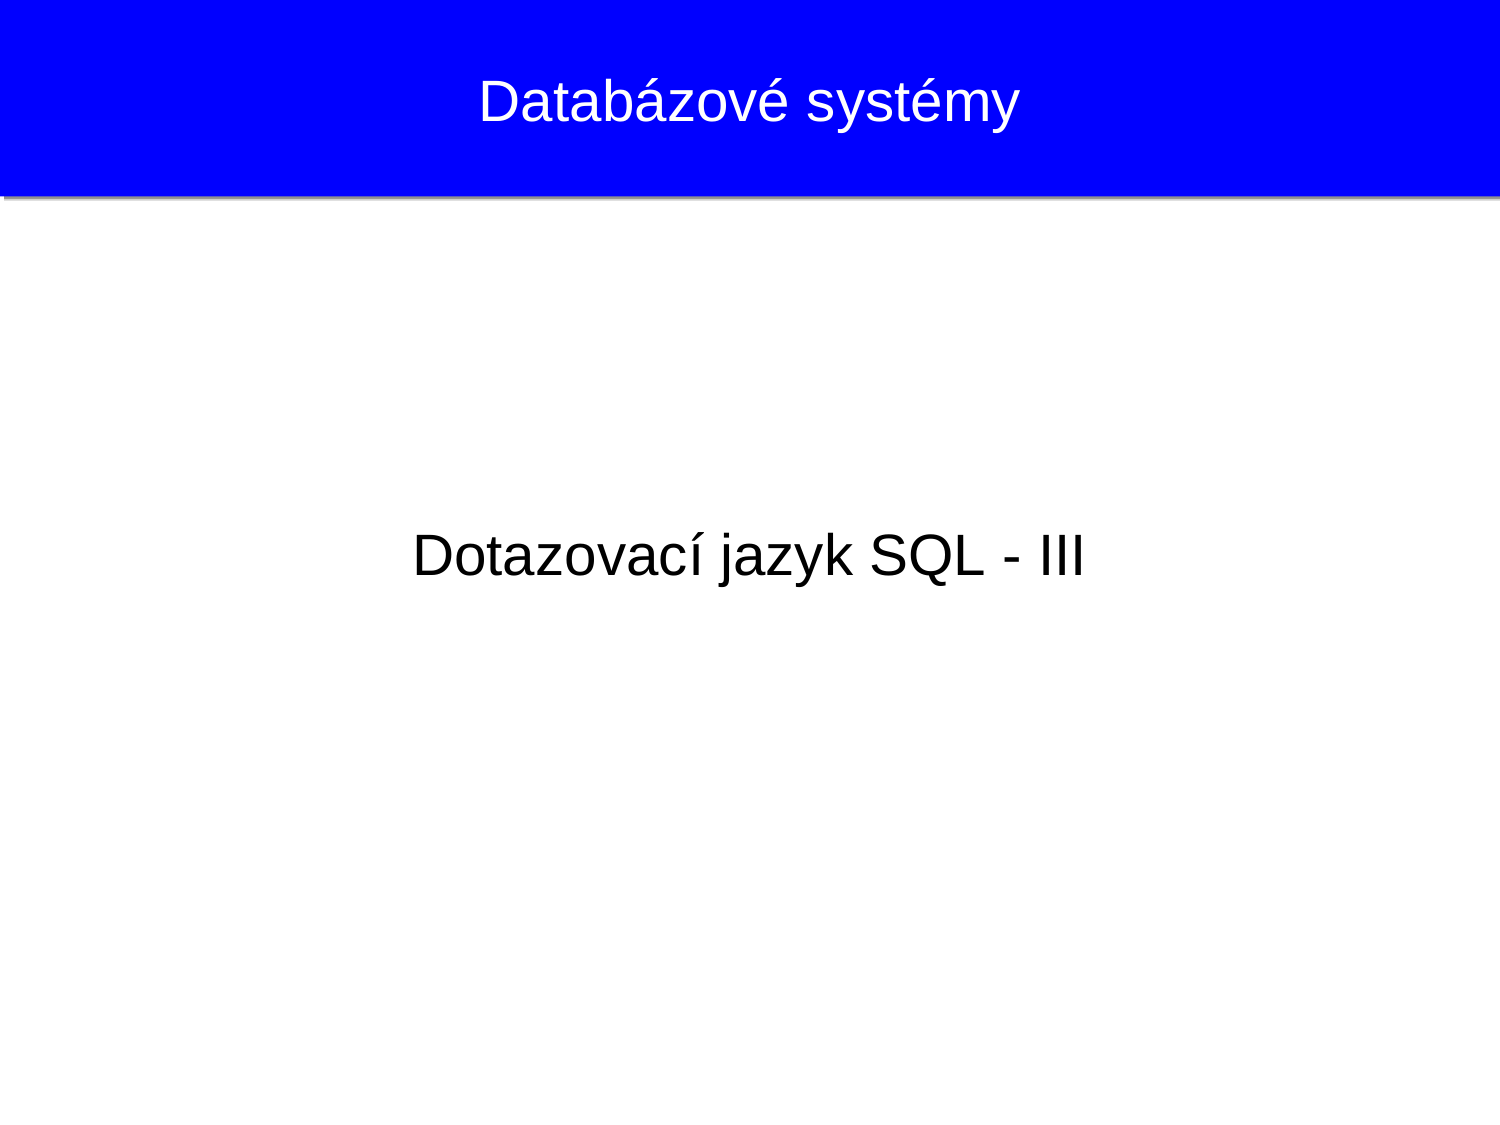

# Databázové systémy
Dotazovací jazyk SQL - III